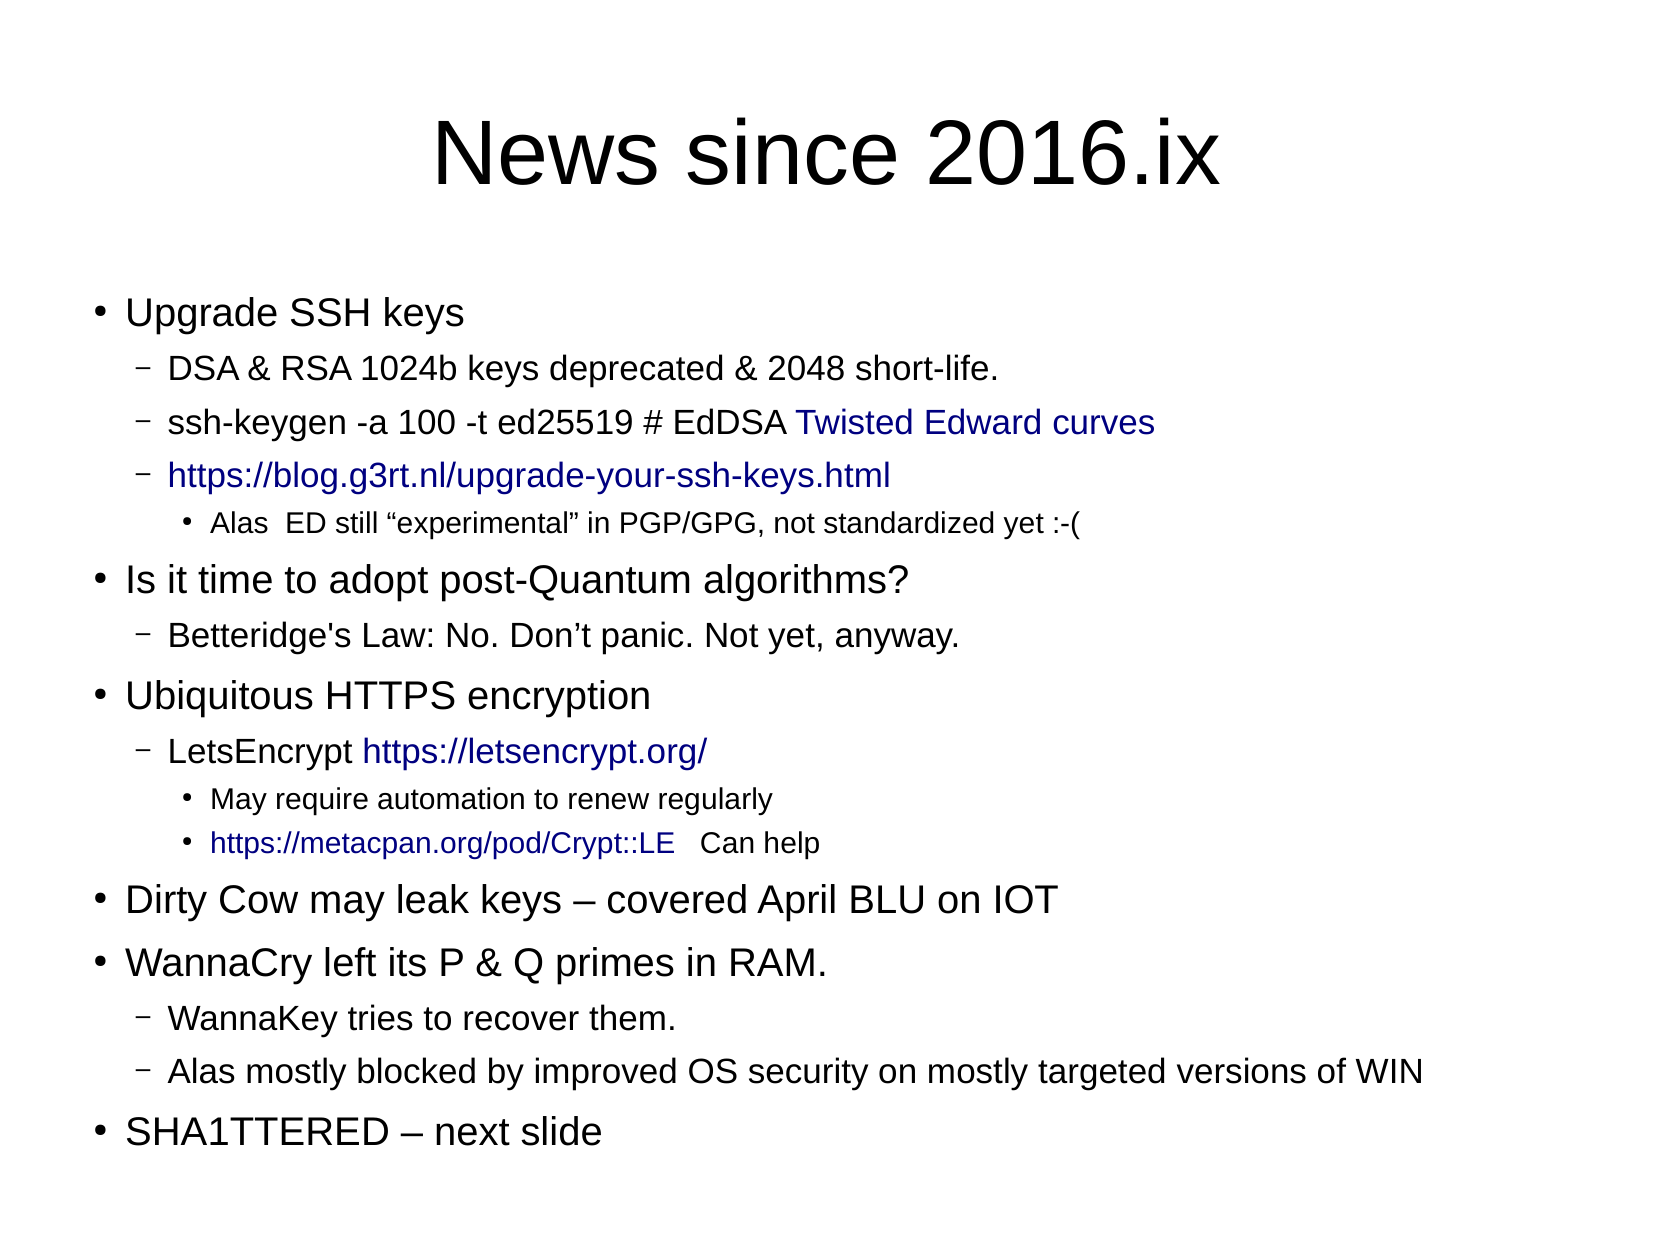

# News since 2016.ix
Upgrade SSH keys
DSA & RSA 1024b keys deprecated & 2048 short-life.
ssh-keygen -a 100 -t ed25519 # EdDSA Twisted Edward curves
https://blog.g3rt.nl/upgrade-your-ssh-keys.html
Alas ED still “experimental” in PGP/GPG, not standardized yet :-(
Is it time to adopt post-Quantum algorithms?
Betteridge's Law: No. Don’t panic. Not yet, anyway.
Ubiquitous HTTPS encryption
LetsEncrypt https://letsencrypt.org/
May require automation to renew regularly
https://metacpan.org/pod/Crypt::LE Can help
Dirty Cow may leak keys – covered April BLU on IOT
WannaCry left its P & Q primes in RAM.
WannaKey tries to recover them.
Alas mostly blocked by improved OS security on mostly targeted versions of WIN
SHA1TTERED – next slide